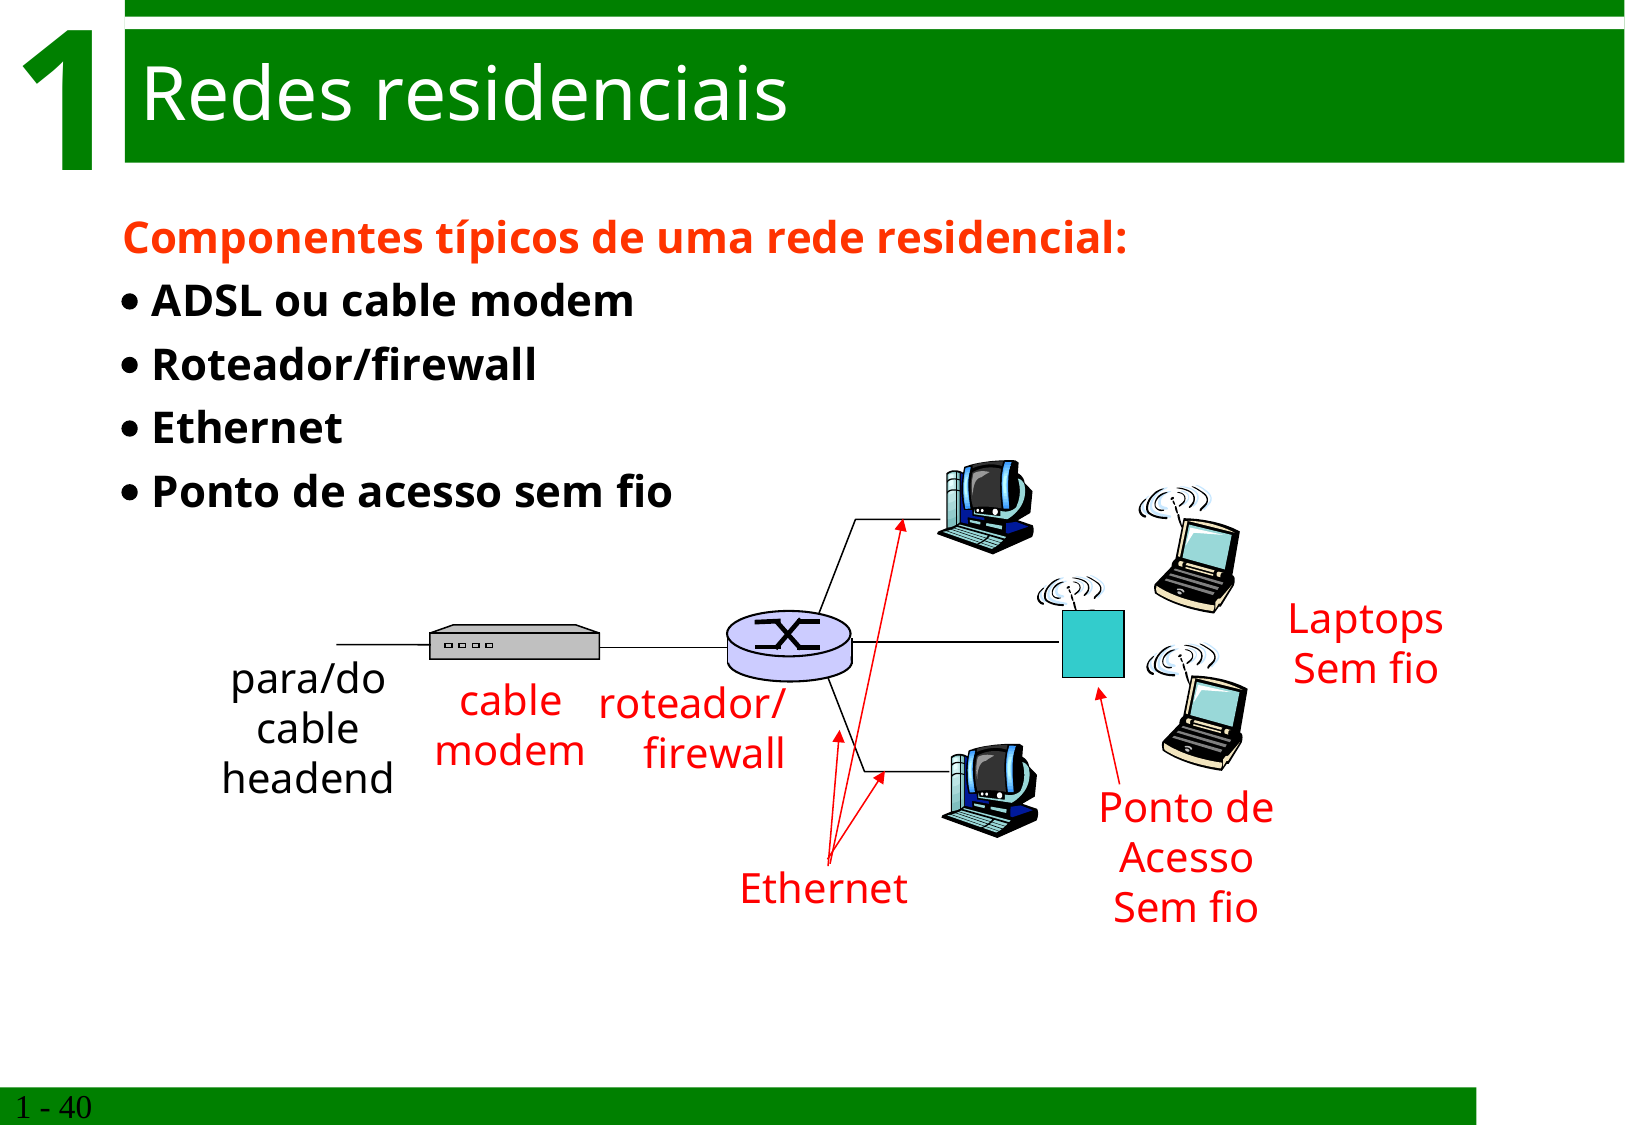

Redes residenciais
# Componentes típicos de uma rede residencial:
 ADSL ou cable modem
 Roteador/firewall
 Ethernet
 Ponto de acesso sem fio
Laptops
Sem fio
para/do
cable
headend
cable
modem
roteador/
firewall
Ponto de
Acesso
Sem fio
Ethernet
40